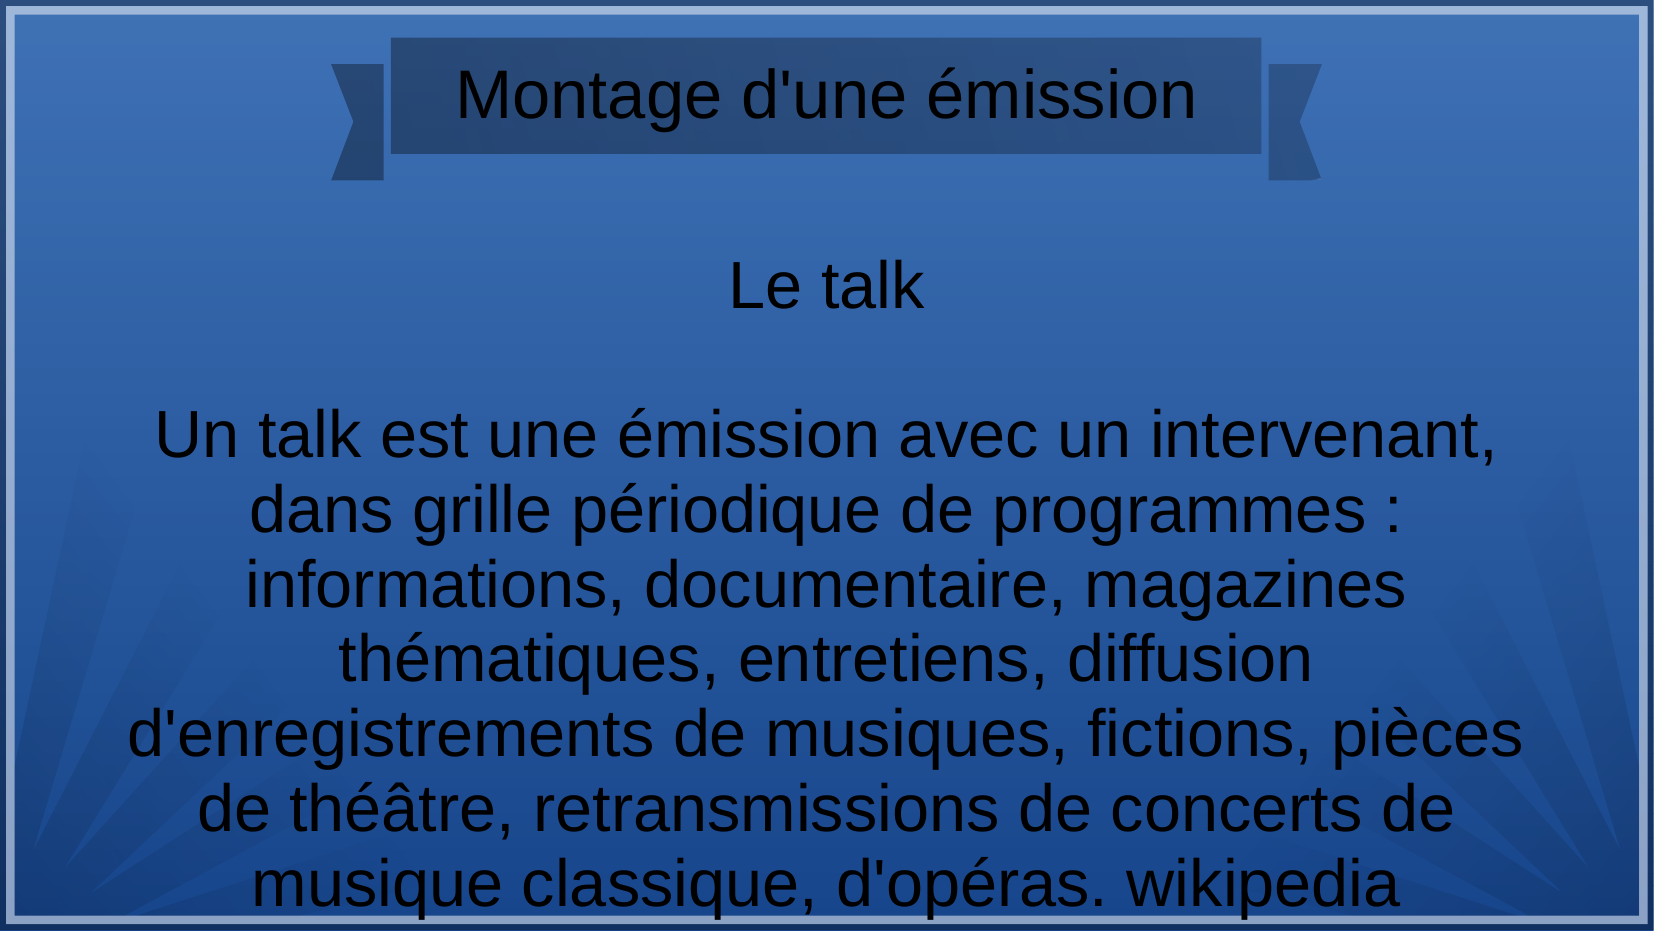

# Montage d'une émission
Le talk
Un talk est une émission avec un intervenant, dans grille périodique de programmes : informations, documentaire, magazines thématiques, entretiens, diffusion d'enregistrements de musiques, fictions, pièces de théâtre, retransmissions de concerts de musique classique, d'opéras. wikipedia